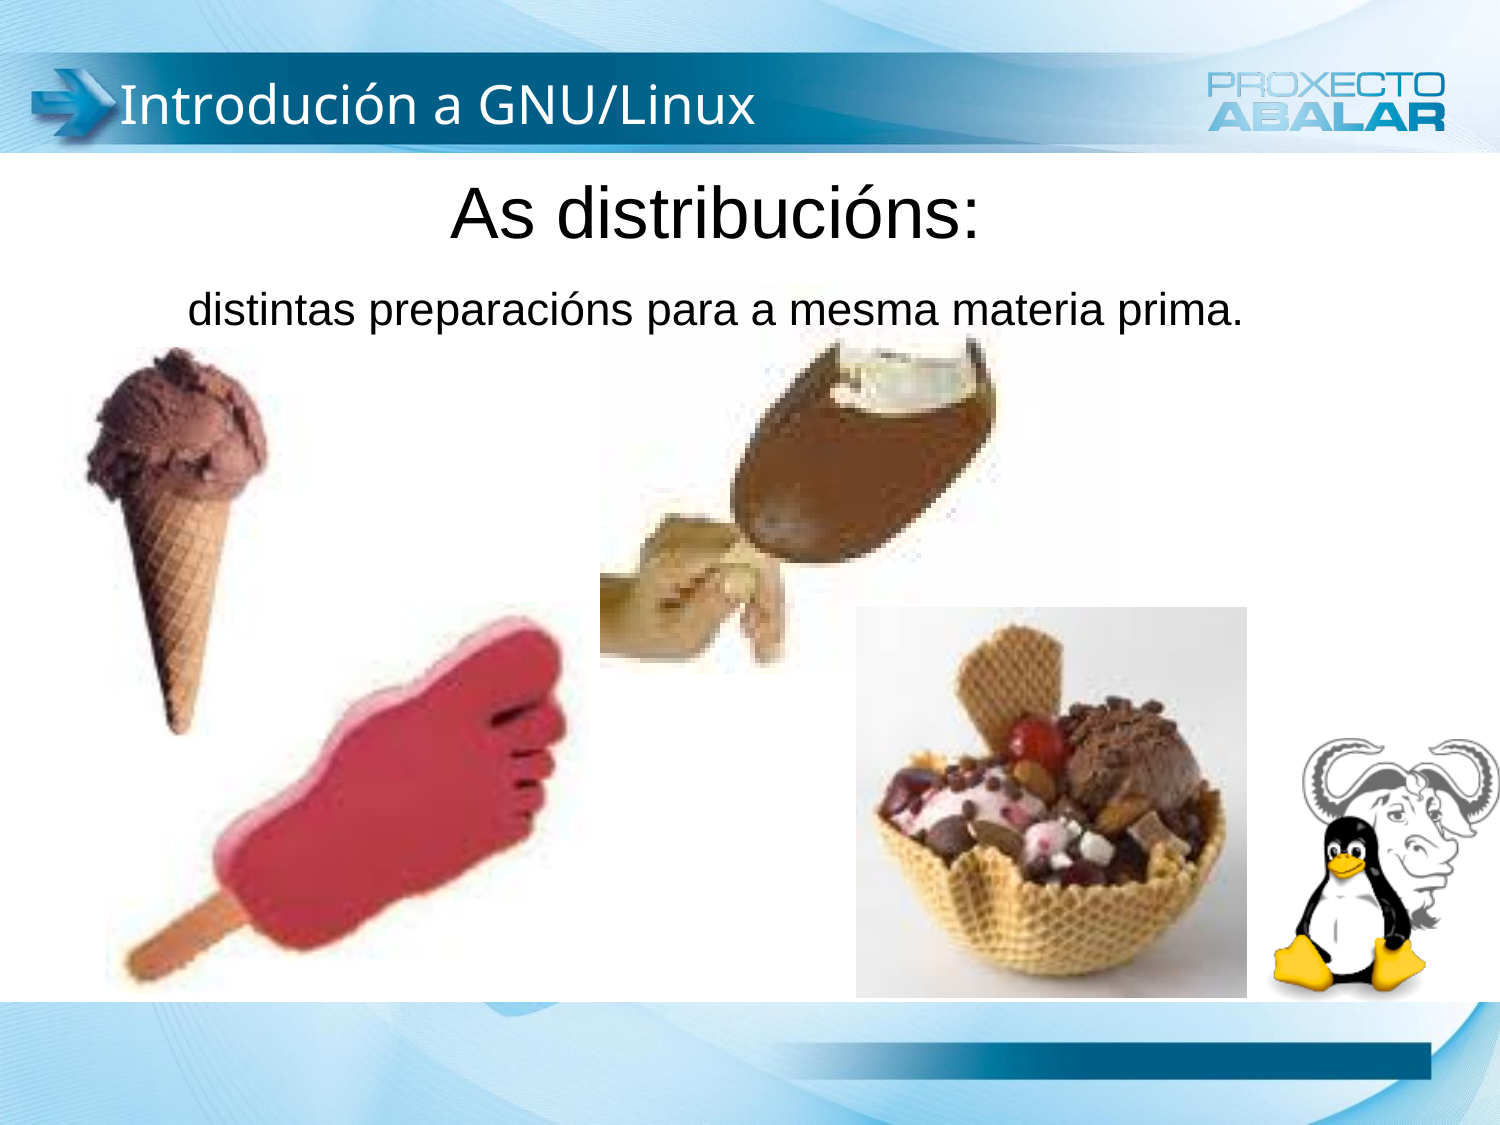

Introdución a GNU/Linux
# As distribucións: distintas preparacións para a mesma materia prima.